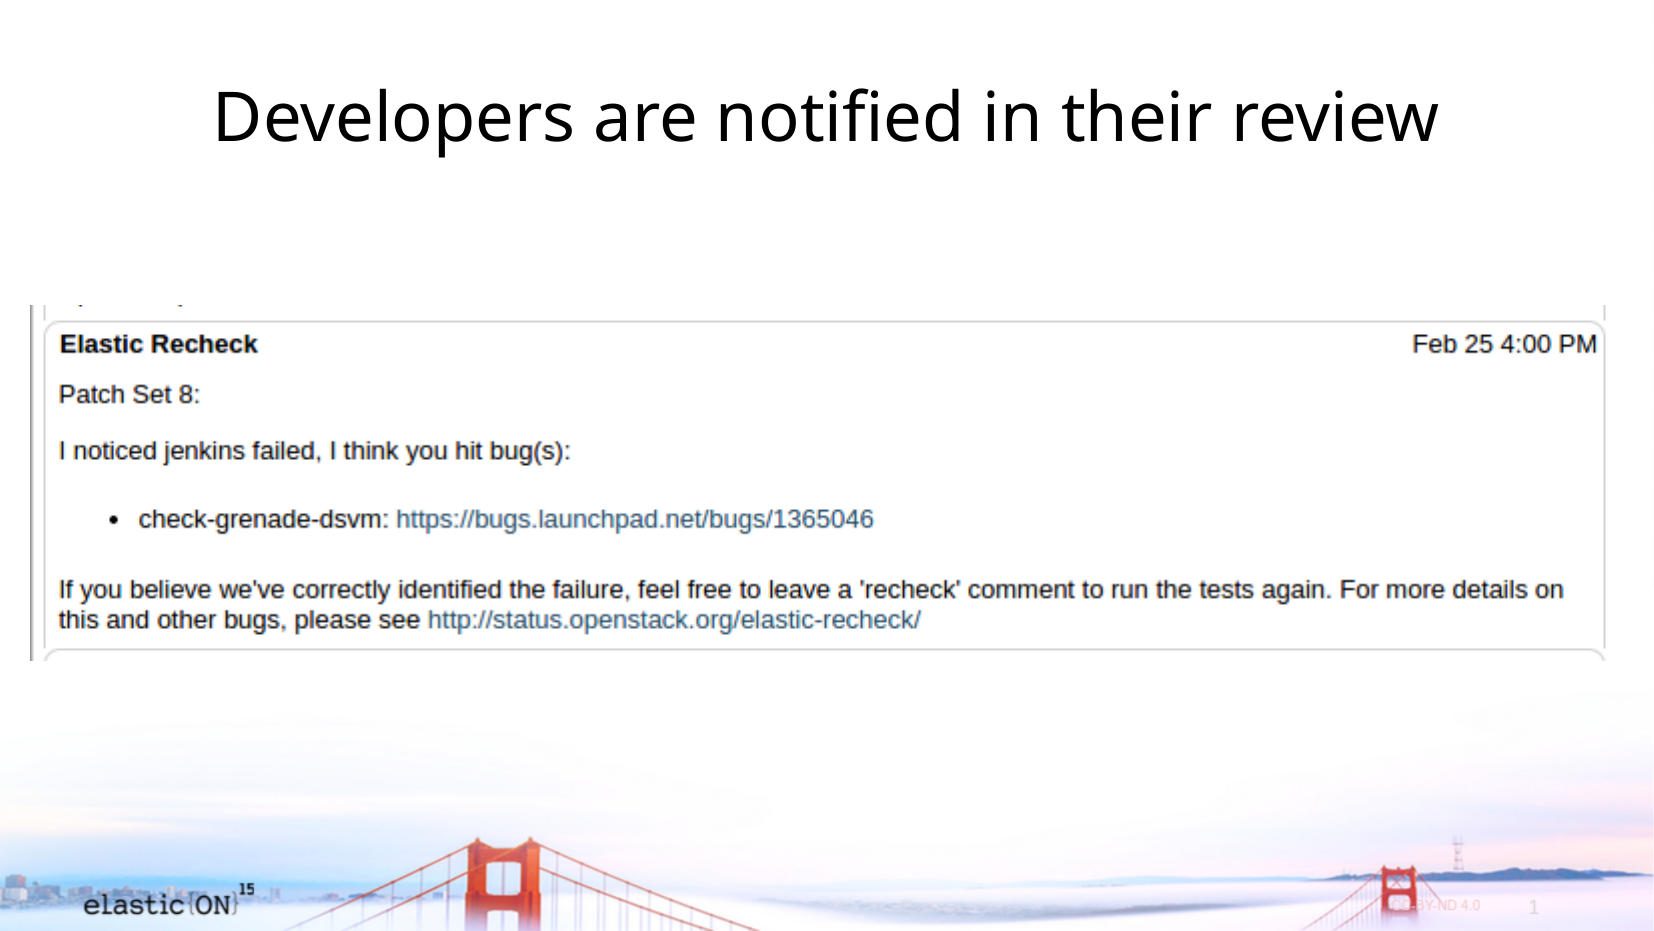

# Developers are notified in their review